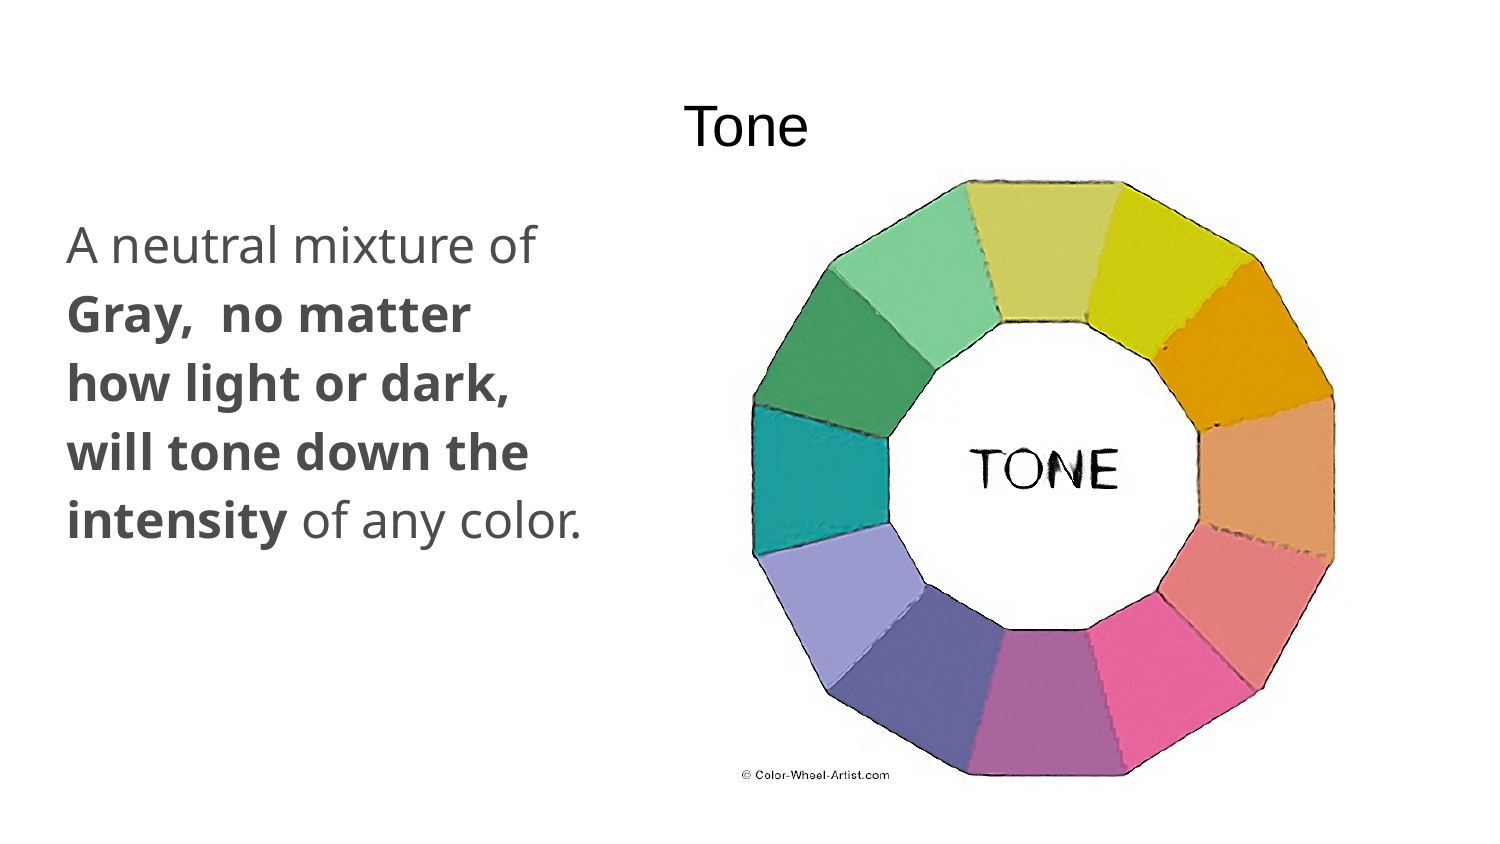

# Tone
A neutral mixture of Gray, no matter how light or dark, will tone down the intensity of any color.